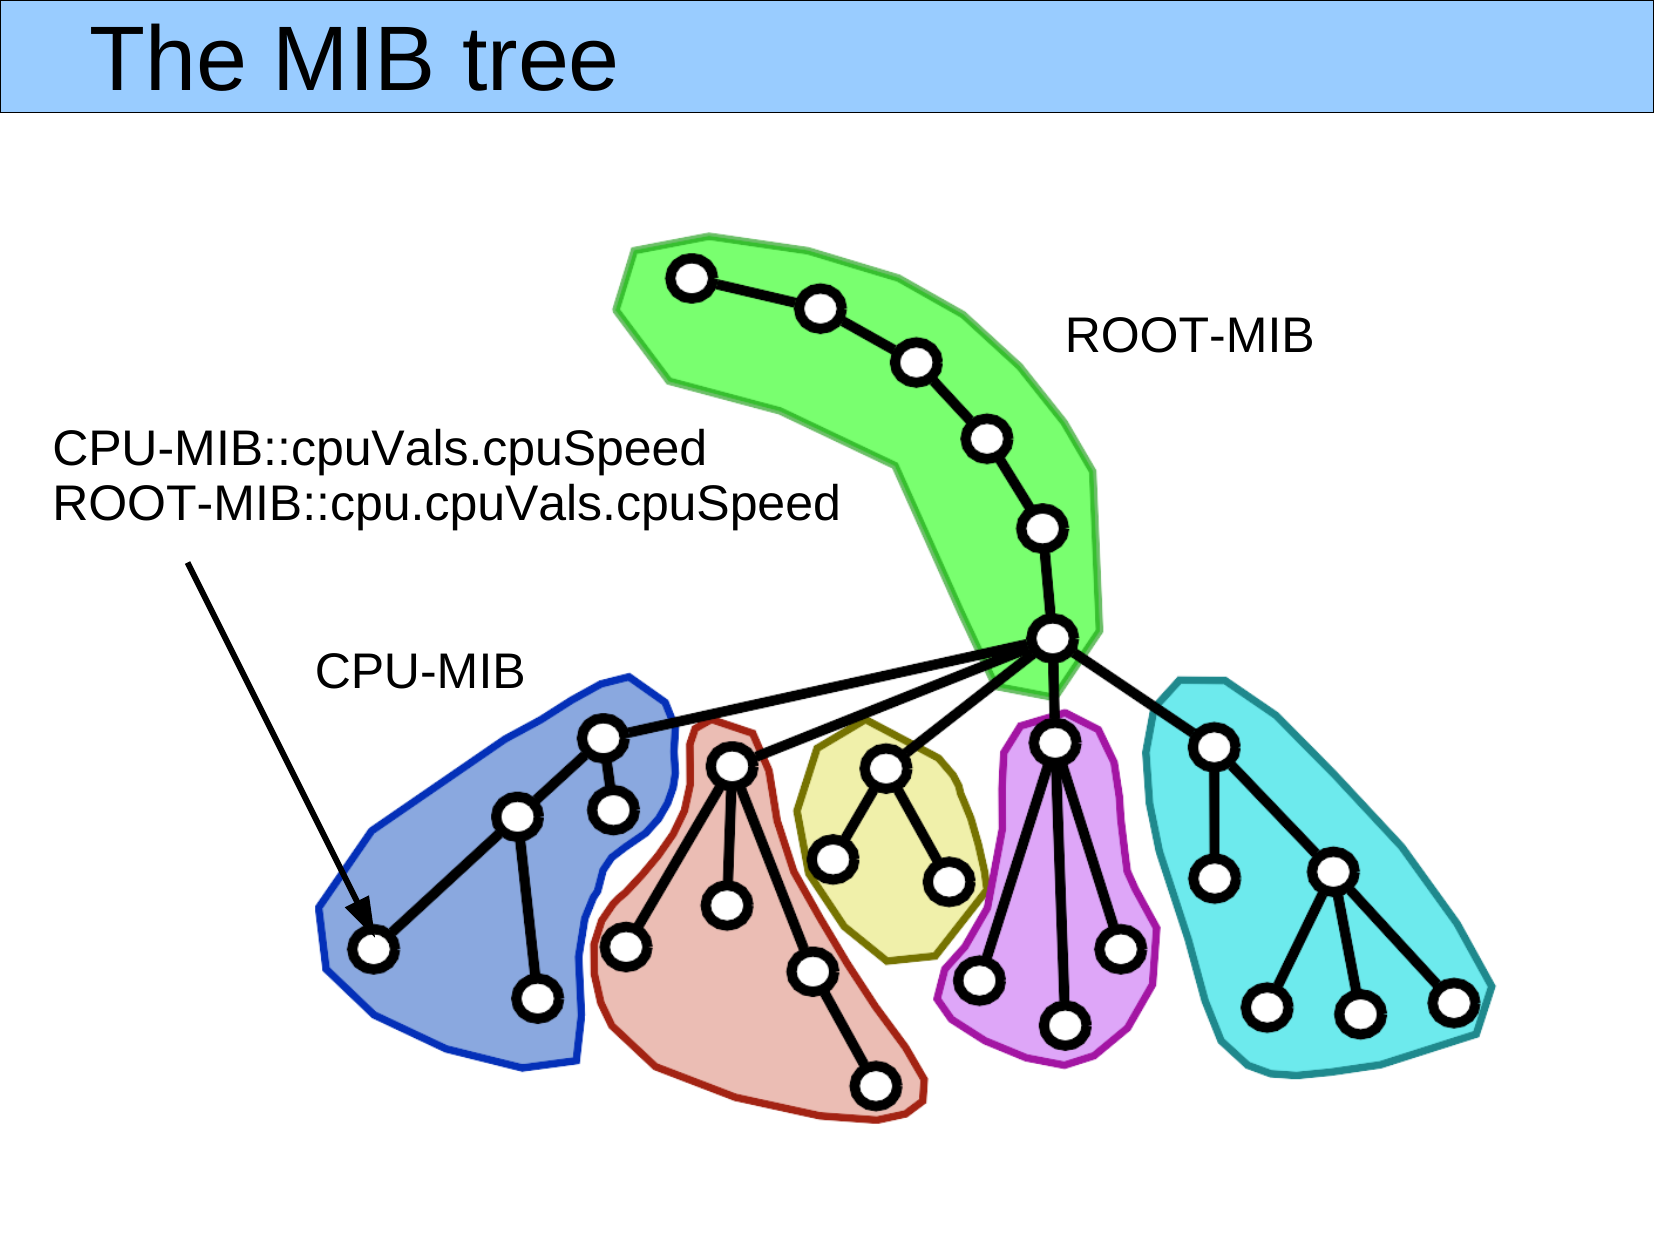

The MIB tree
ROOT-MIB
CPU-MIB::cpuVals.cpuSpeed
ROOT-MIB::cpu.cpuVals.cpuSpeed
CPU-MIB